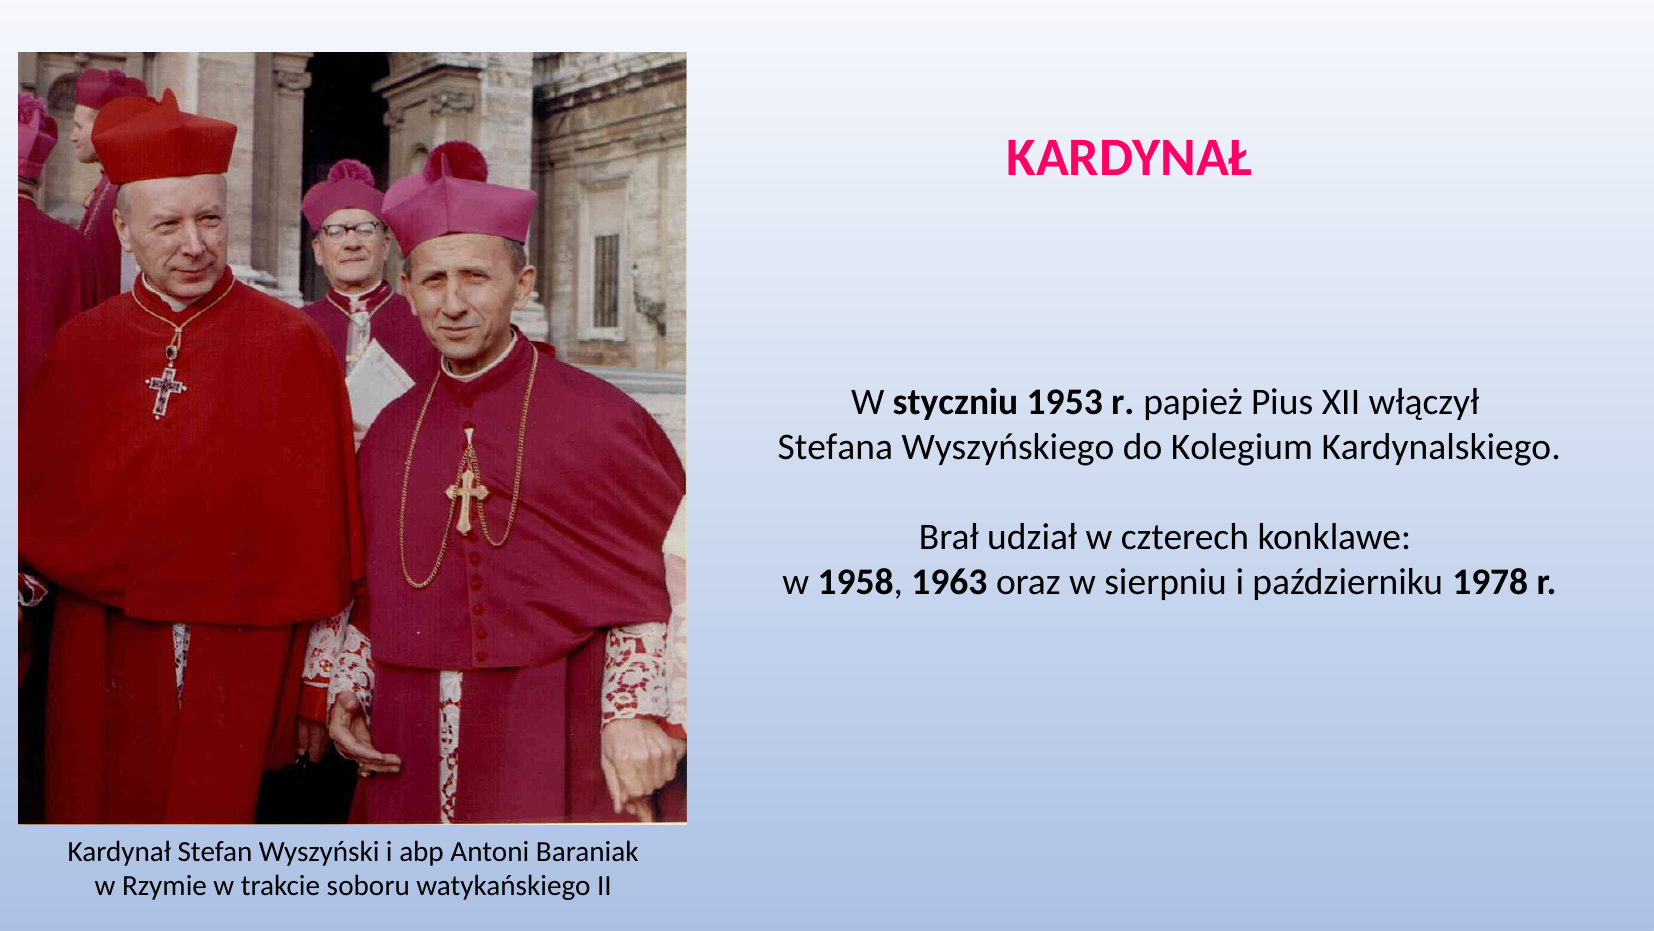

KARDYNAŁ
W styczniu 1953 r. papież Pius XII włączył
Stefana Wyszyńskiego do Kolegium Kardynalskiego.
Brał udział w czterech konklawe:
w 1958, 1963 oraz w sierpniu i październiku 1978 r.
Kardynał Stefan Wyszyński i abp Antoni Baraniak
w Rzymie w trakcie soboru watykańskiego II